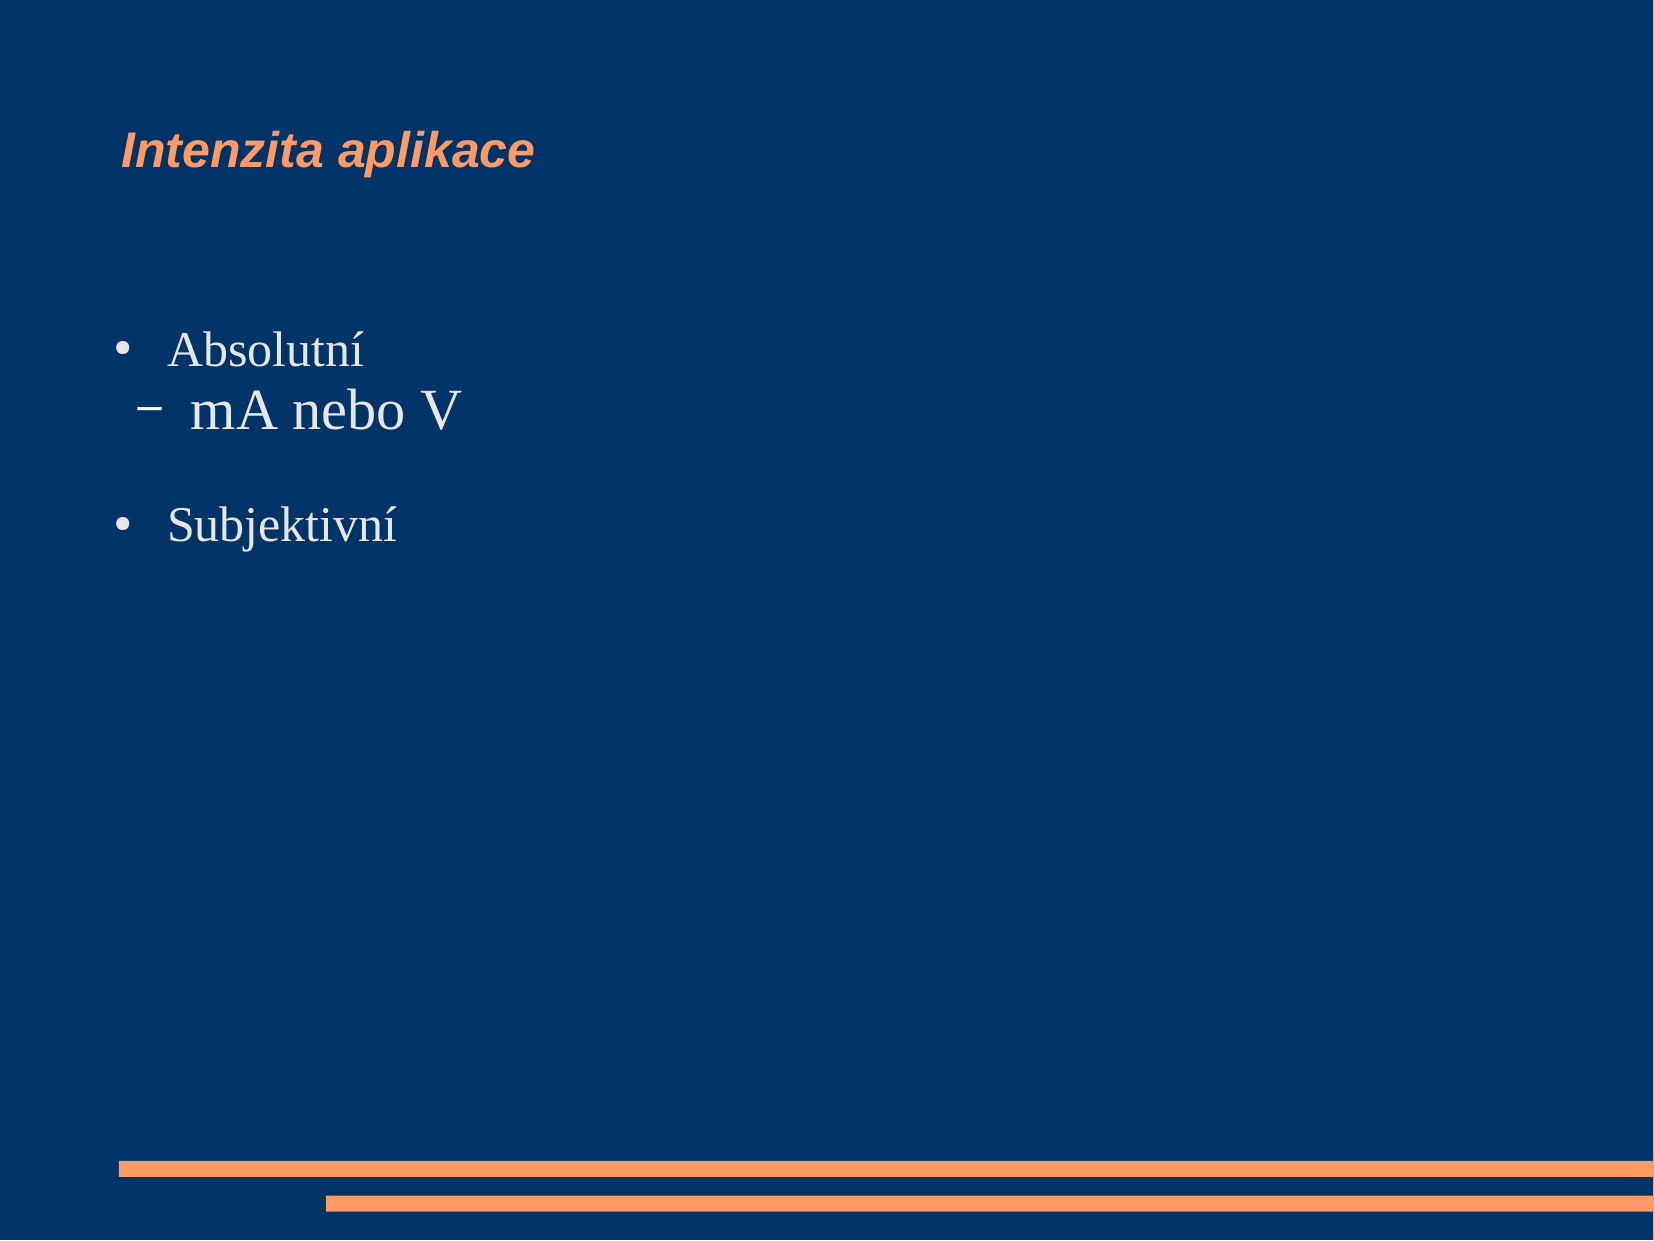

# Intenzita aplikace
Absolutní
mA nebo V
Subjektivní